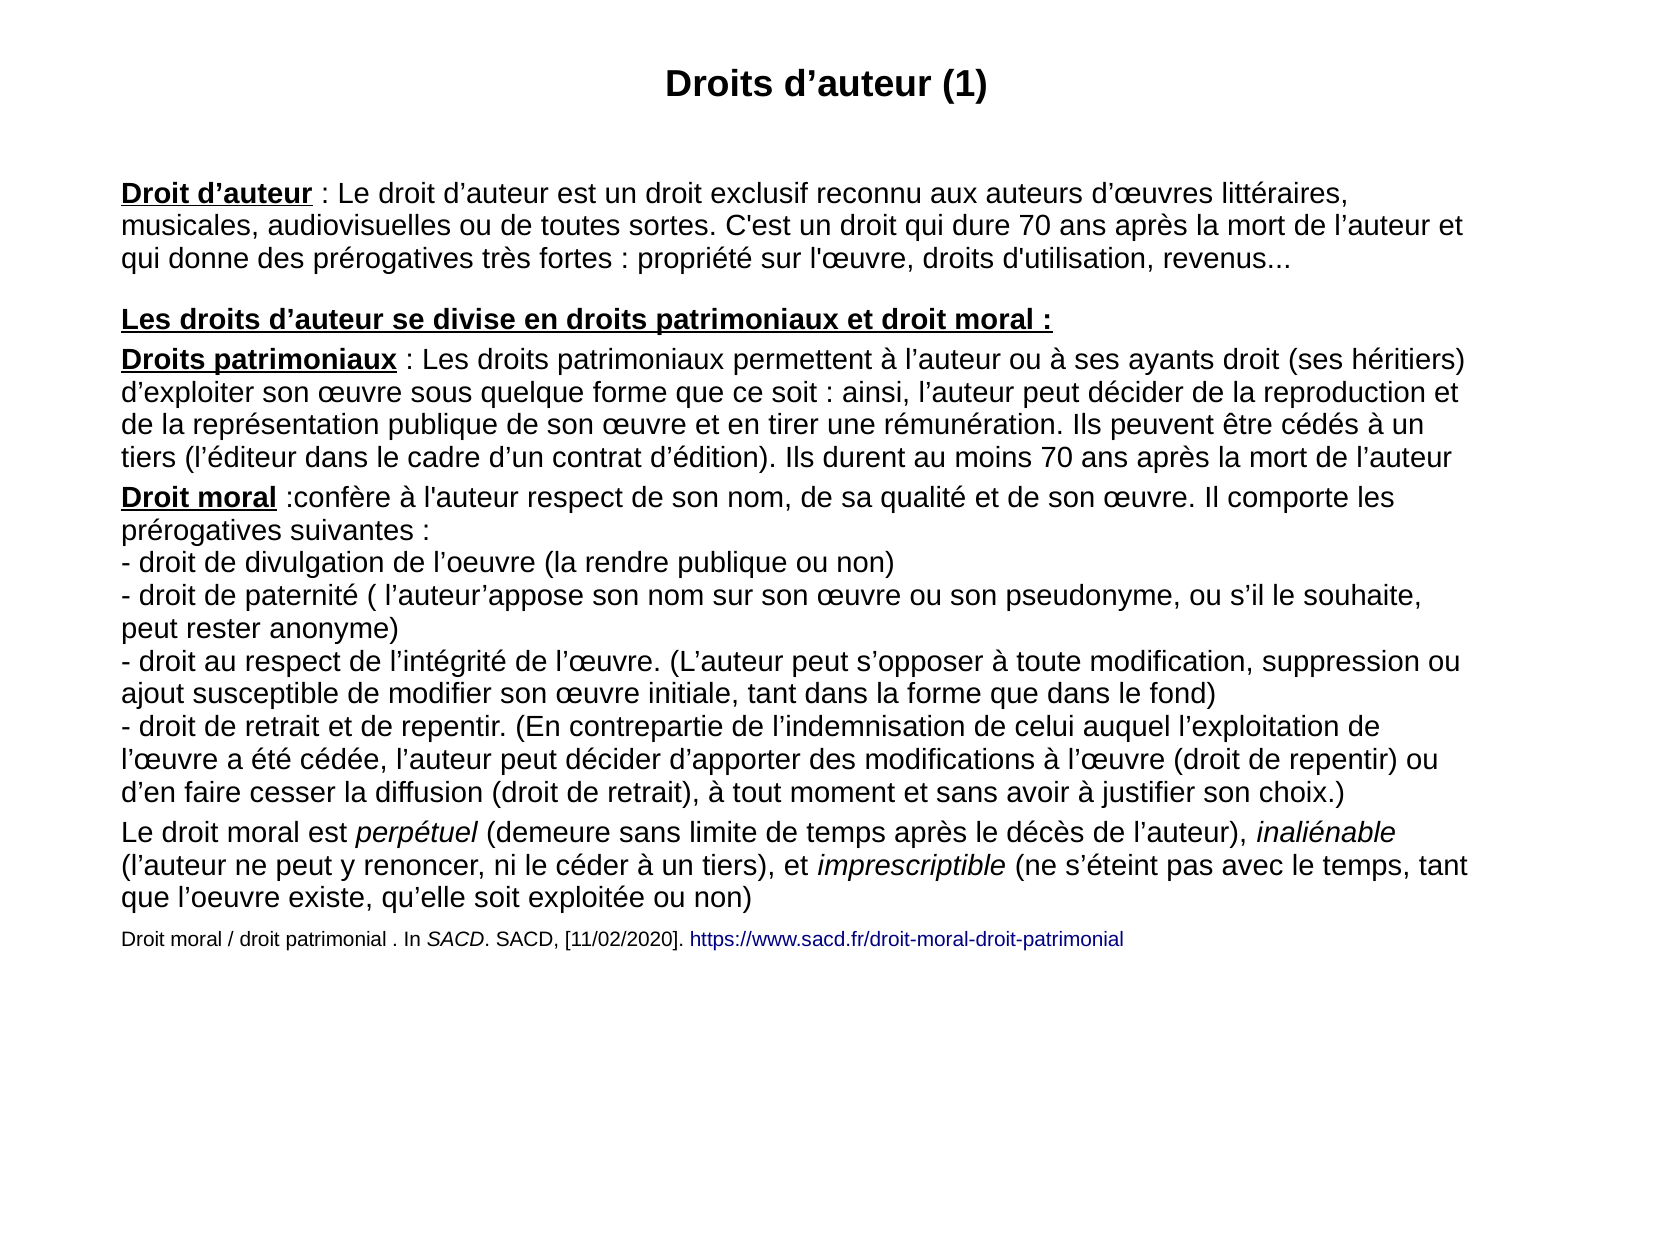

# Droits d’auteur (1)
Droit d’auteur : Le droit d’auteur est un droit exclusif reconnu aux auteurs d’œuvres littéraires, musicales, audiovisuelles ou de toutes sortes. C'est un droit qui dure 70 ans après la mort de l’auteur et qui donne des prérogatives très fortes : propriété sur l'œuvre, droits d'utilisation, revenus...
Les droits d’auteur se divise en droits patrimoniaux et droit moral :
Droits patrimoniaux : Les droits patrimoniaux permettent à l’auteur ou à ses ayants droit (ses héritiers) d’exploiter son œuvre sous quelque forme que ce soit : ainsi, l’auteur peut décider de la reproduction et de la représentation publique de son œuvre et en tirer une rémunération. Ils peuvent être cédés à un tiers (l’éditeur dans le cadre d’un contrat d’édition). Ils durent au moins 70 ans après la mort de l’auteur
Droit moral :confère à l'auteur respect de son nom, de sa qualité et de son œuvre. Il comporte les prérogatives suivantes :
- droit de divulgation de l’oeuvre (la rendre publique ou non)
- droit de paternité ( l’auteur’appose son nom sur son œuvre ou son pseudonyme, ou s’il le souhaite, peut rester anonyme)
- droit au respect de l’intégrité de l’œuvre. (L’auteur peut s’opposer à toute modification, suppression ou ajout susceptible de modifier son œuvre initiale, tant dans la forme que dans le fond)
- droit de retrait et de repentir. (En contrepartie de l’indemnisation de celui auquel l’exploitation de l’œuvre a été cédée, l’auteur peut décider d’apporter des modifications à l’œuvre (droit de repentir) ou d’en faire cesser la diffusion (droit de retrait), à tout moment et sans avoir à justifier son choix.)
Le droit moral est perpétuel (demeure sans limite de temps après le décès de l’auteur), inaliénable (l’auteur ne peut y renoncer, ni le céder à un tiers), et imprescriptible (ne s’éteint pas avec le temps, tant que l’oeuvre existe, qu’elle soit exploitée ou non)
Droit moral / droit patrimonial . In SACD. SACD, [11/02/2020]. https://www.sacd.fr/droit-moral-droit-patrimonial